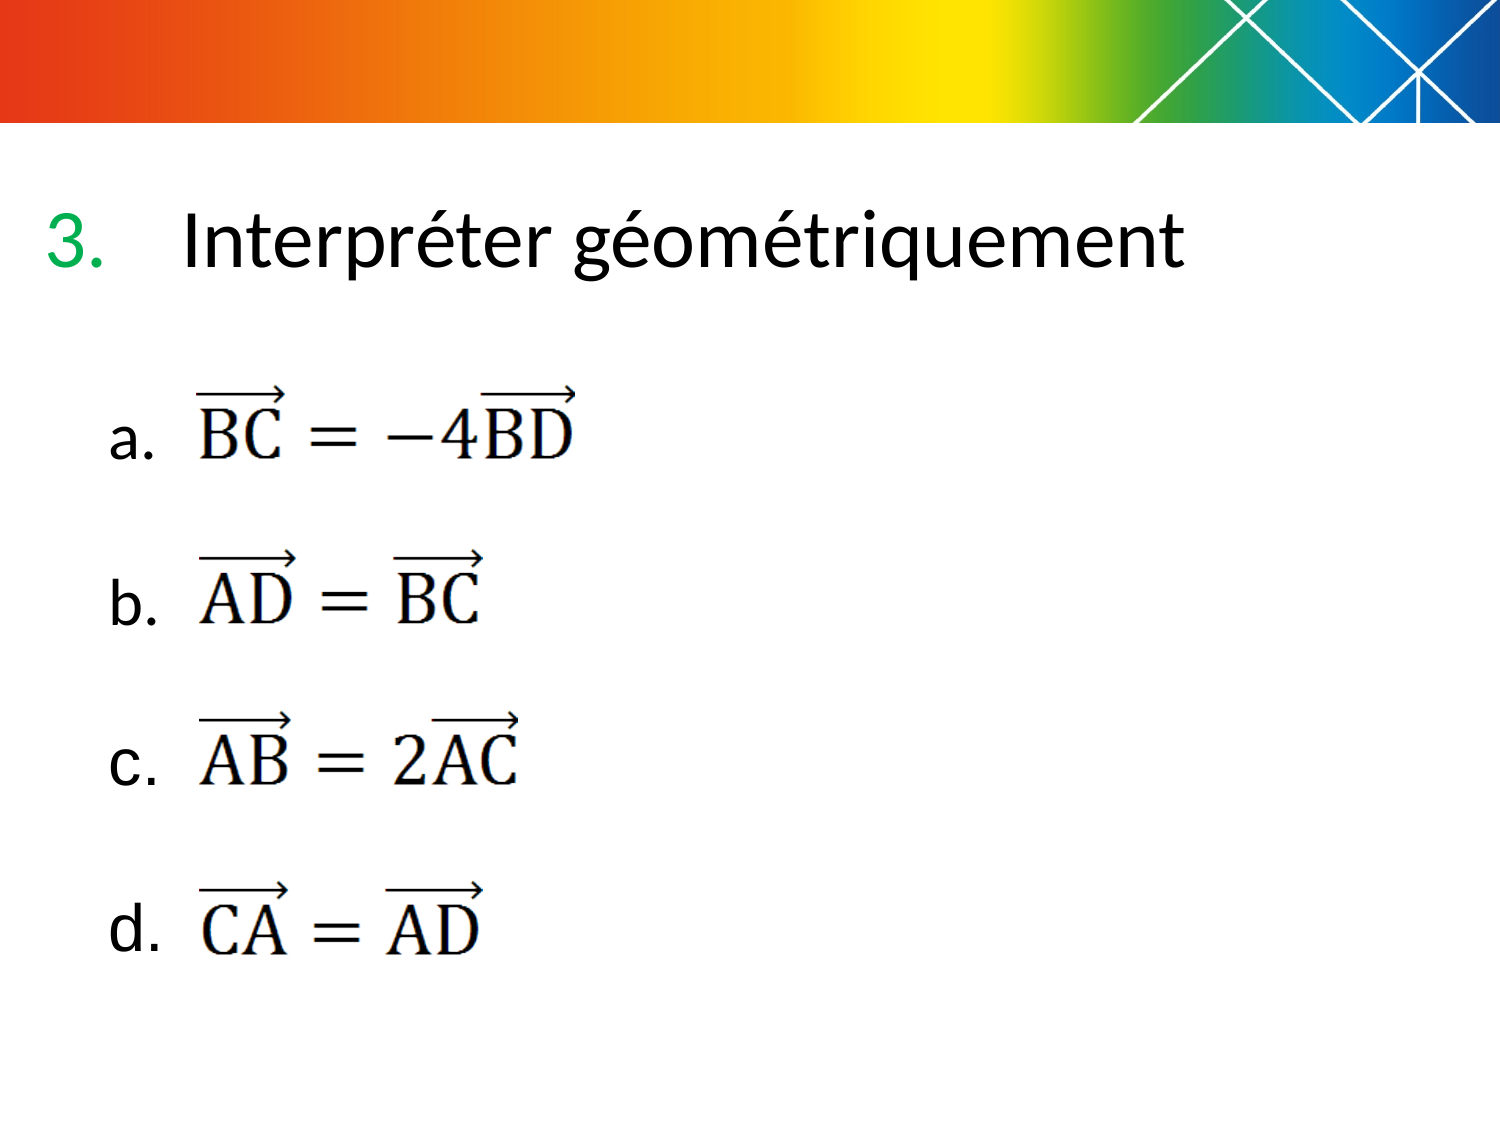

# Interpréter géométriquement
a.
b.
c.
d.